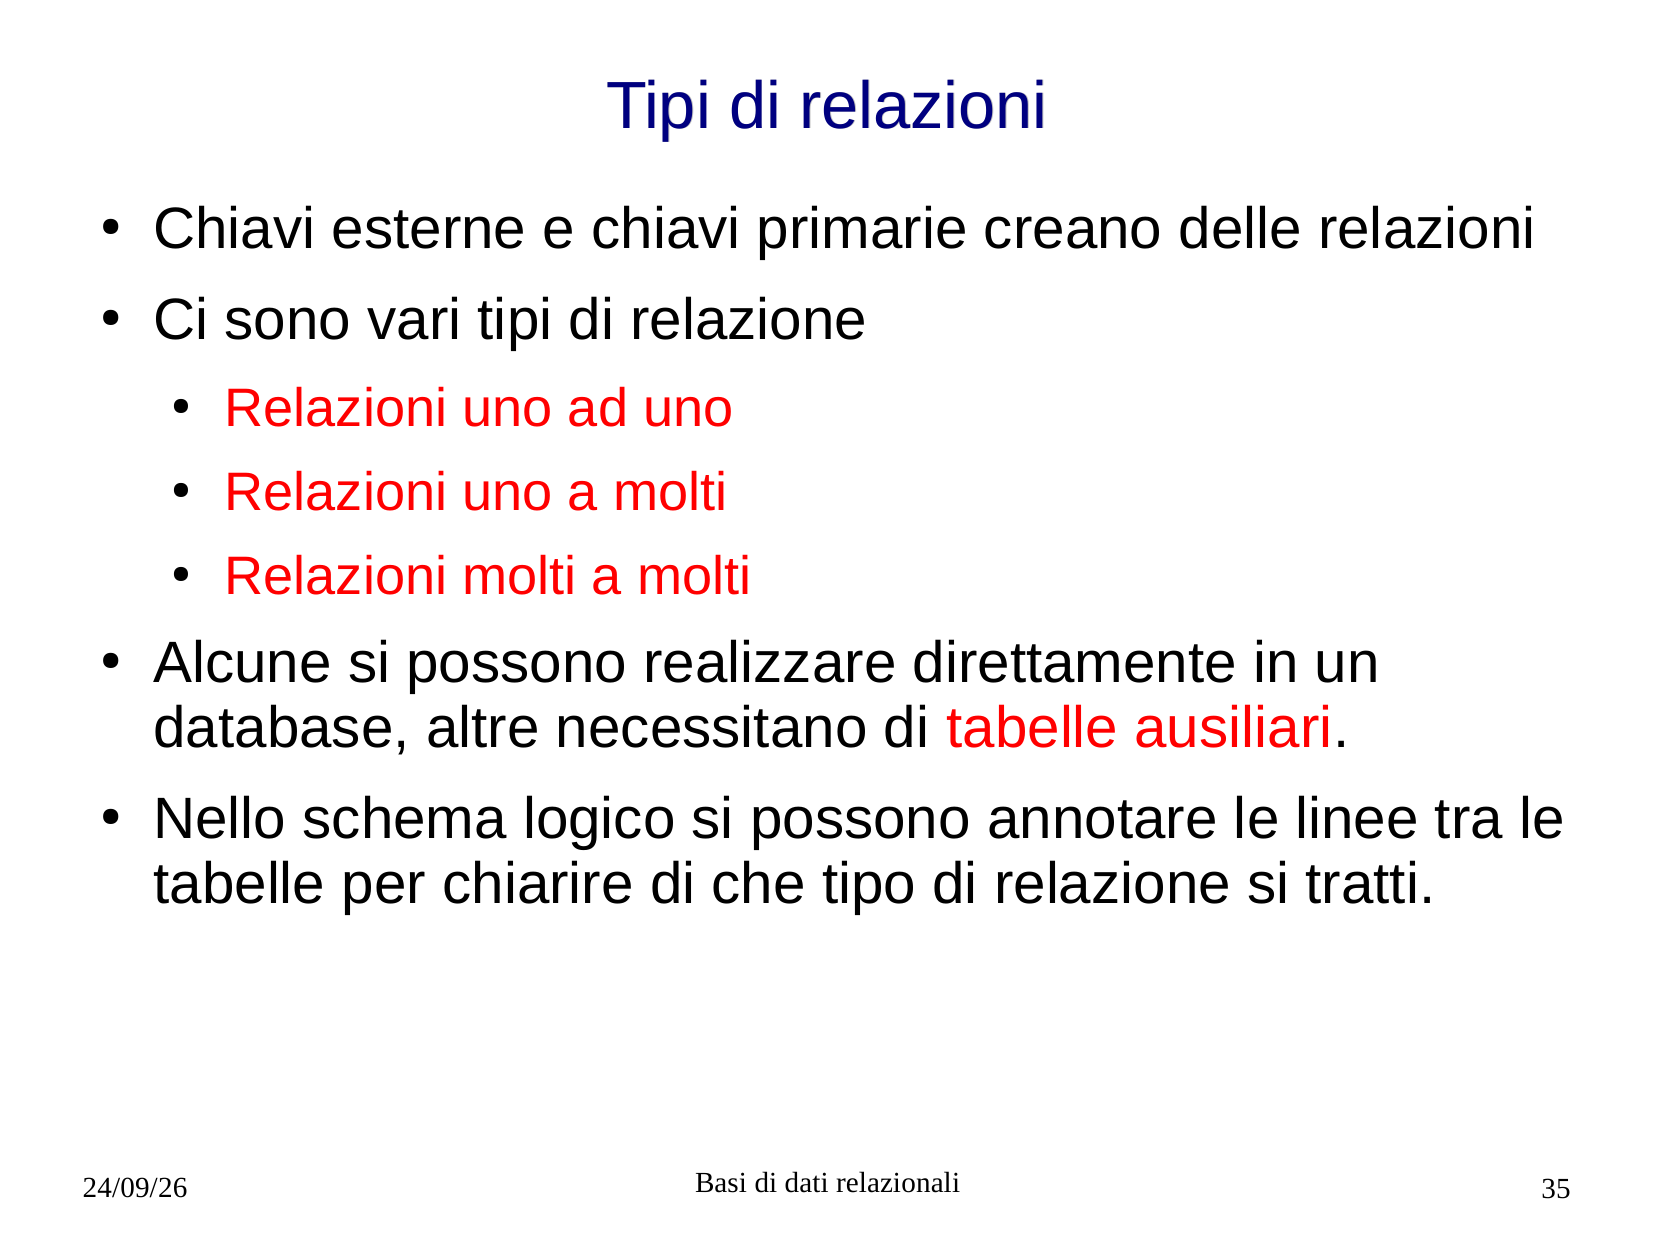

# Tipi di relazioni
Chiavi esterne e chiavi primarie creano delle relazioni
Ci sono vari tipi di relazione
Relazioni uno ad uno
Relazioni uno a molti
Relazioni molti a molti
Alcune si possono realizzare direttamente in un database, altre necessitano di tabelle ausiliari.
Nello schema logico si possono annotare le linee tra le tabelle per chiarire di che tipo di relazione si tratti.